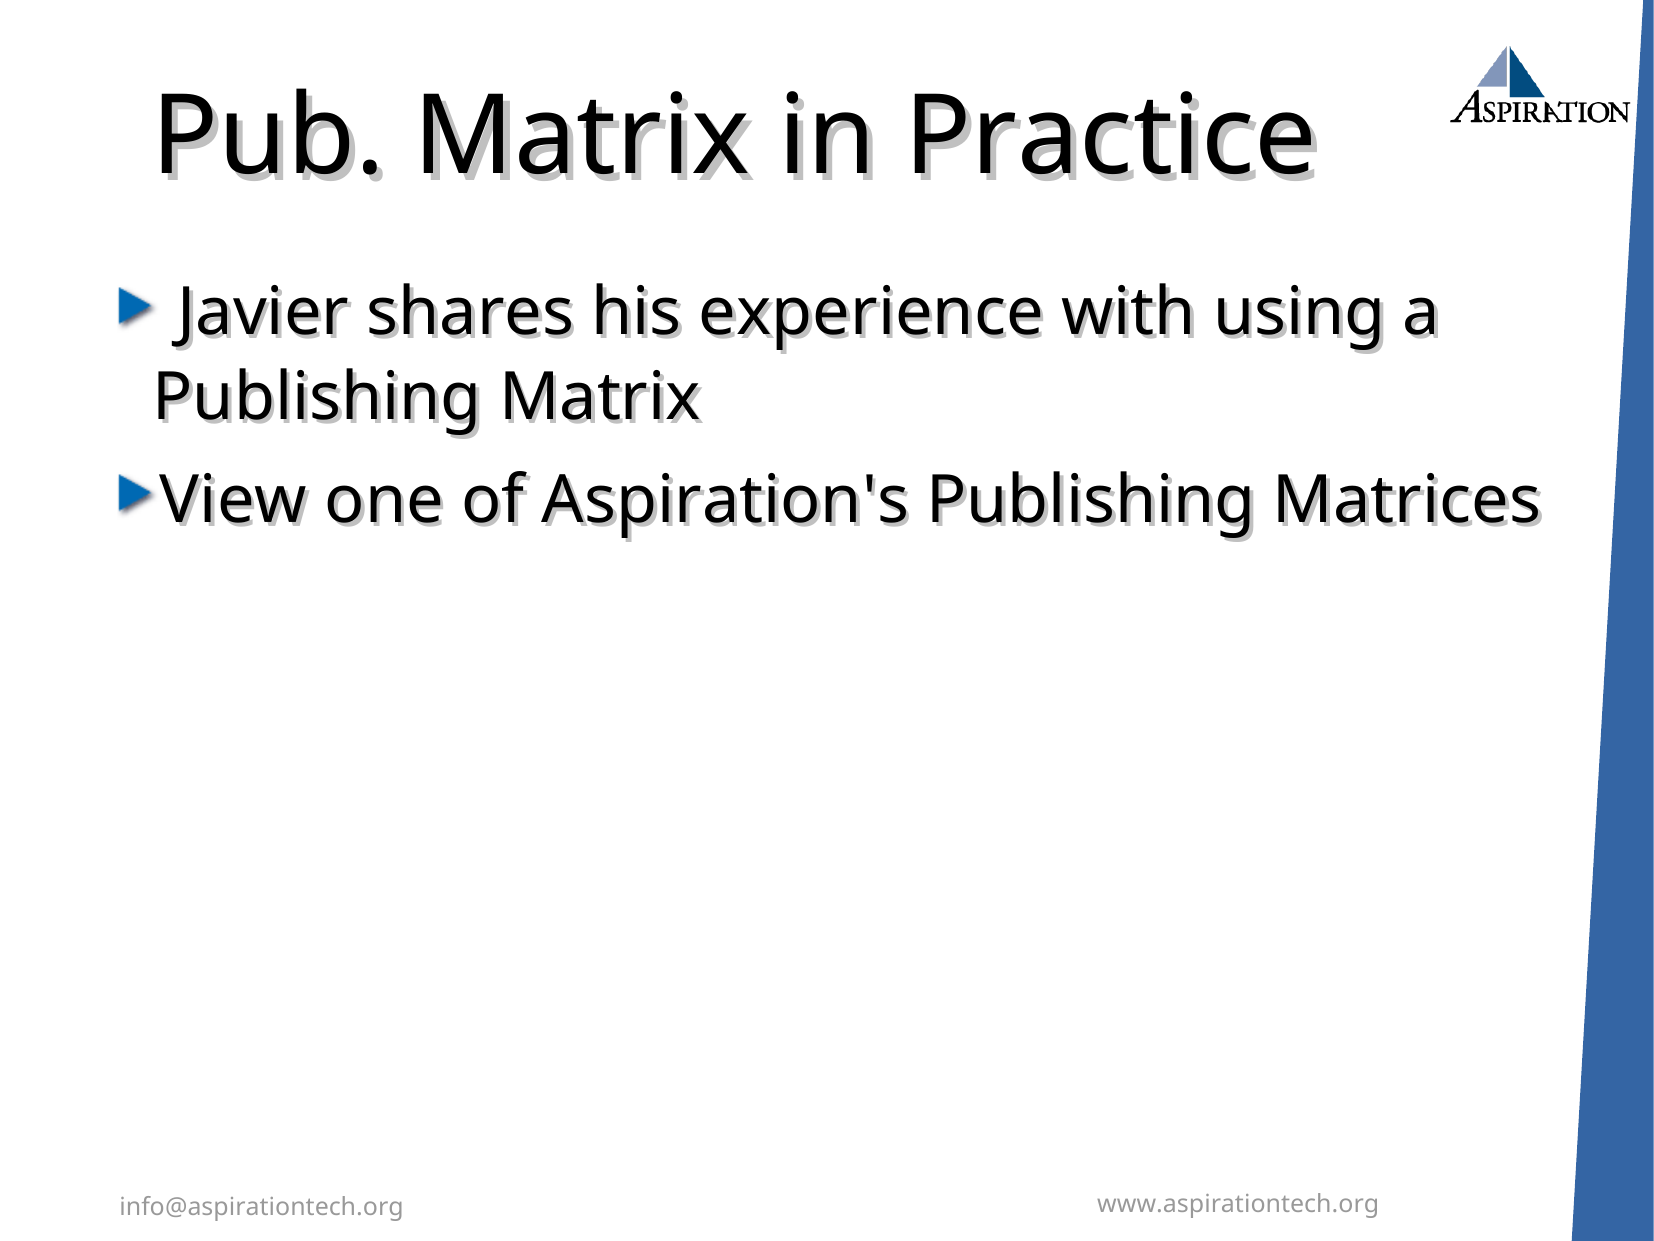

# Pub. Matrix in Practice
 Javier shares his experience with using a Publishing Matrix
View one of Aspiration's Publishing Matrices